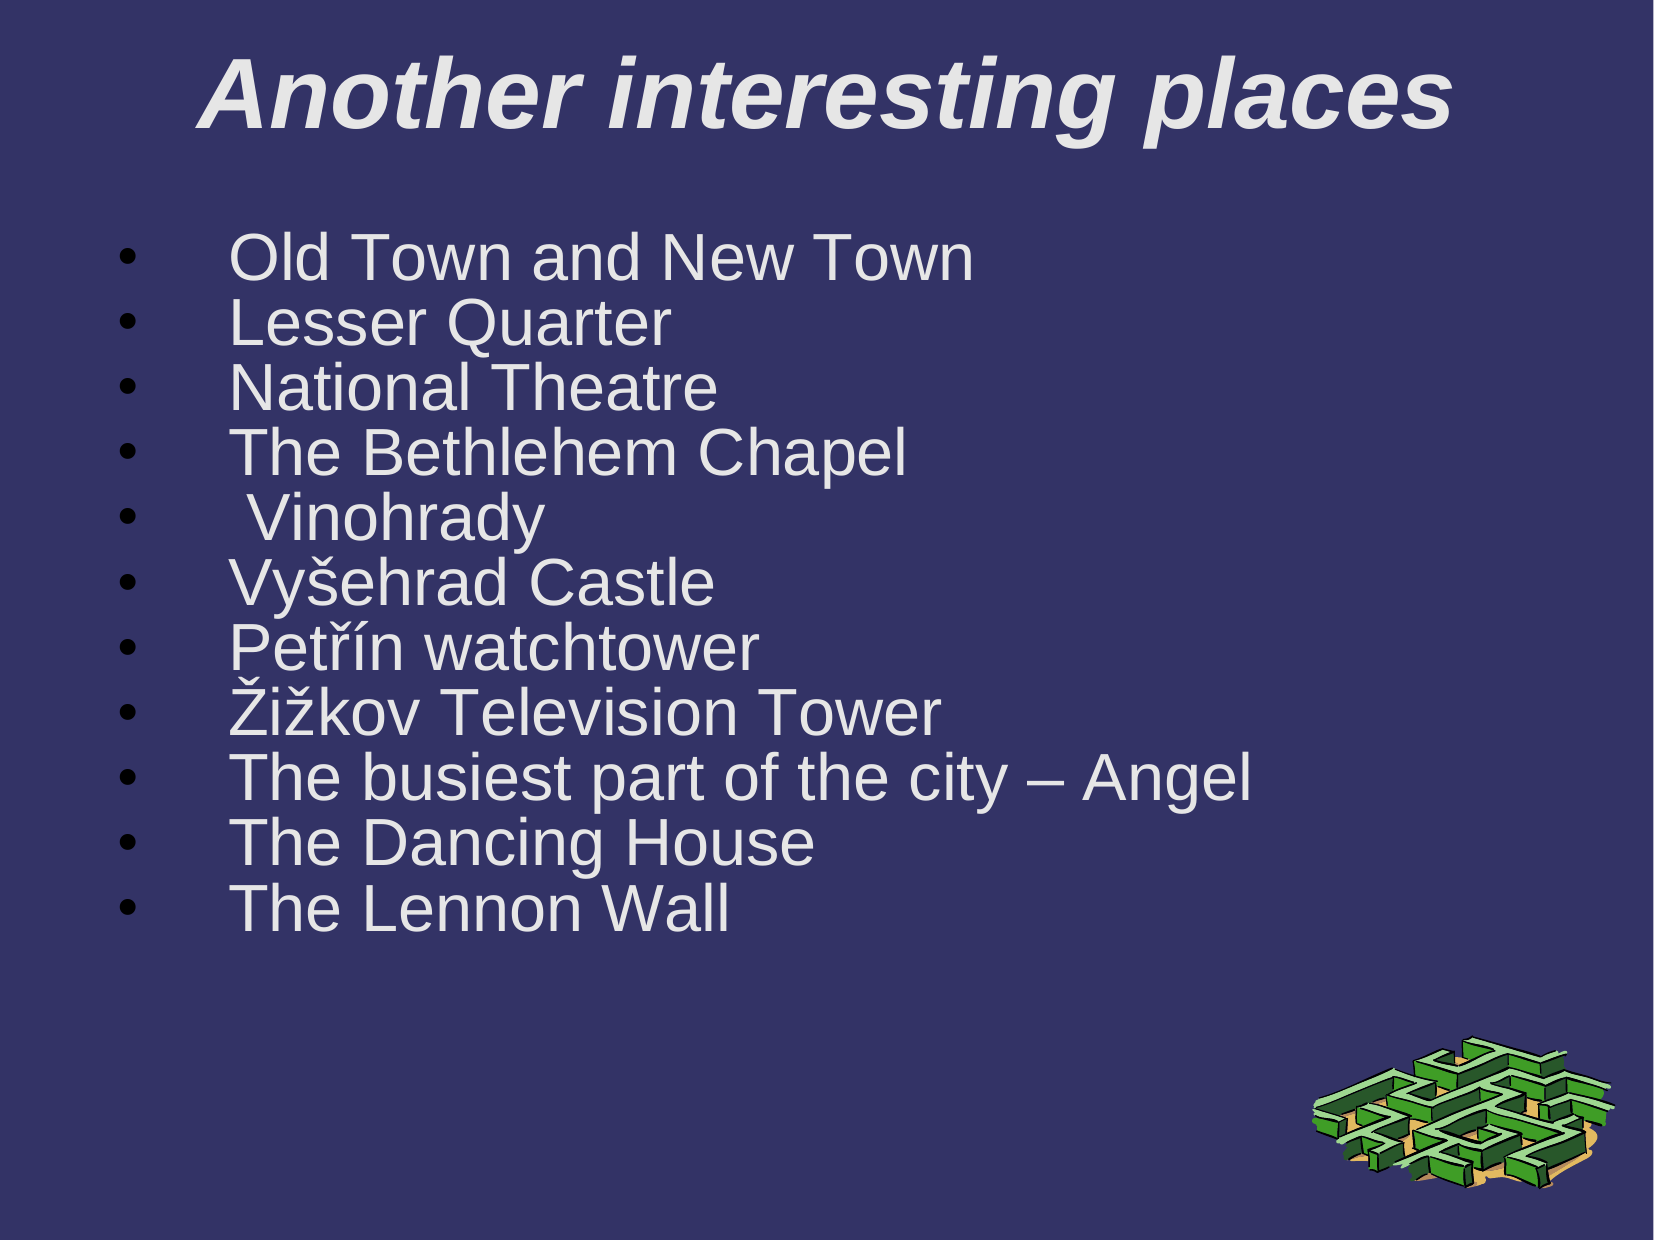

# Another interesting places
Old Town and New Town
Lesser Quarter
National Theatre
The Bethlehem Chapel
 Vinohrady
Vyšehrad Castle
Petřín watchtower
Žižkov Television Tower
The busiest part of the city – Angel
The Dancing House
The Lennon Wall